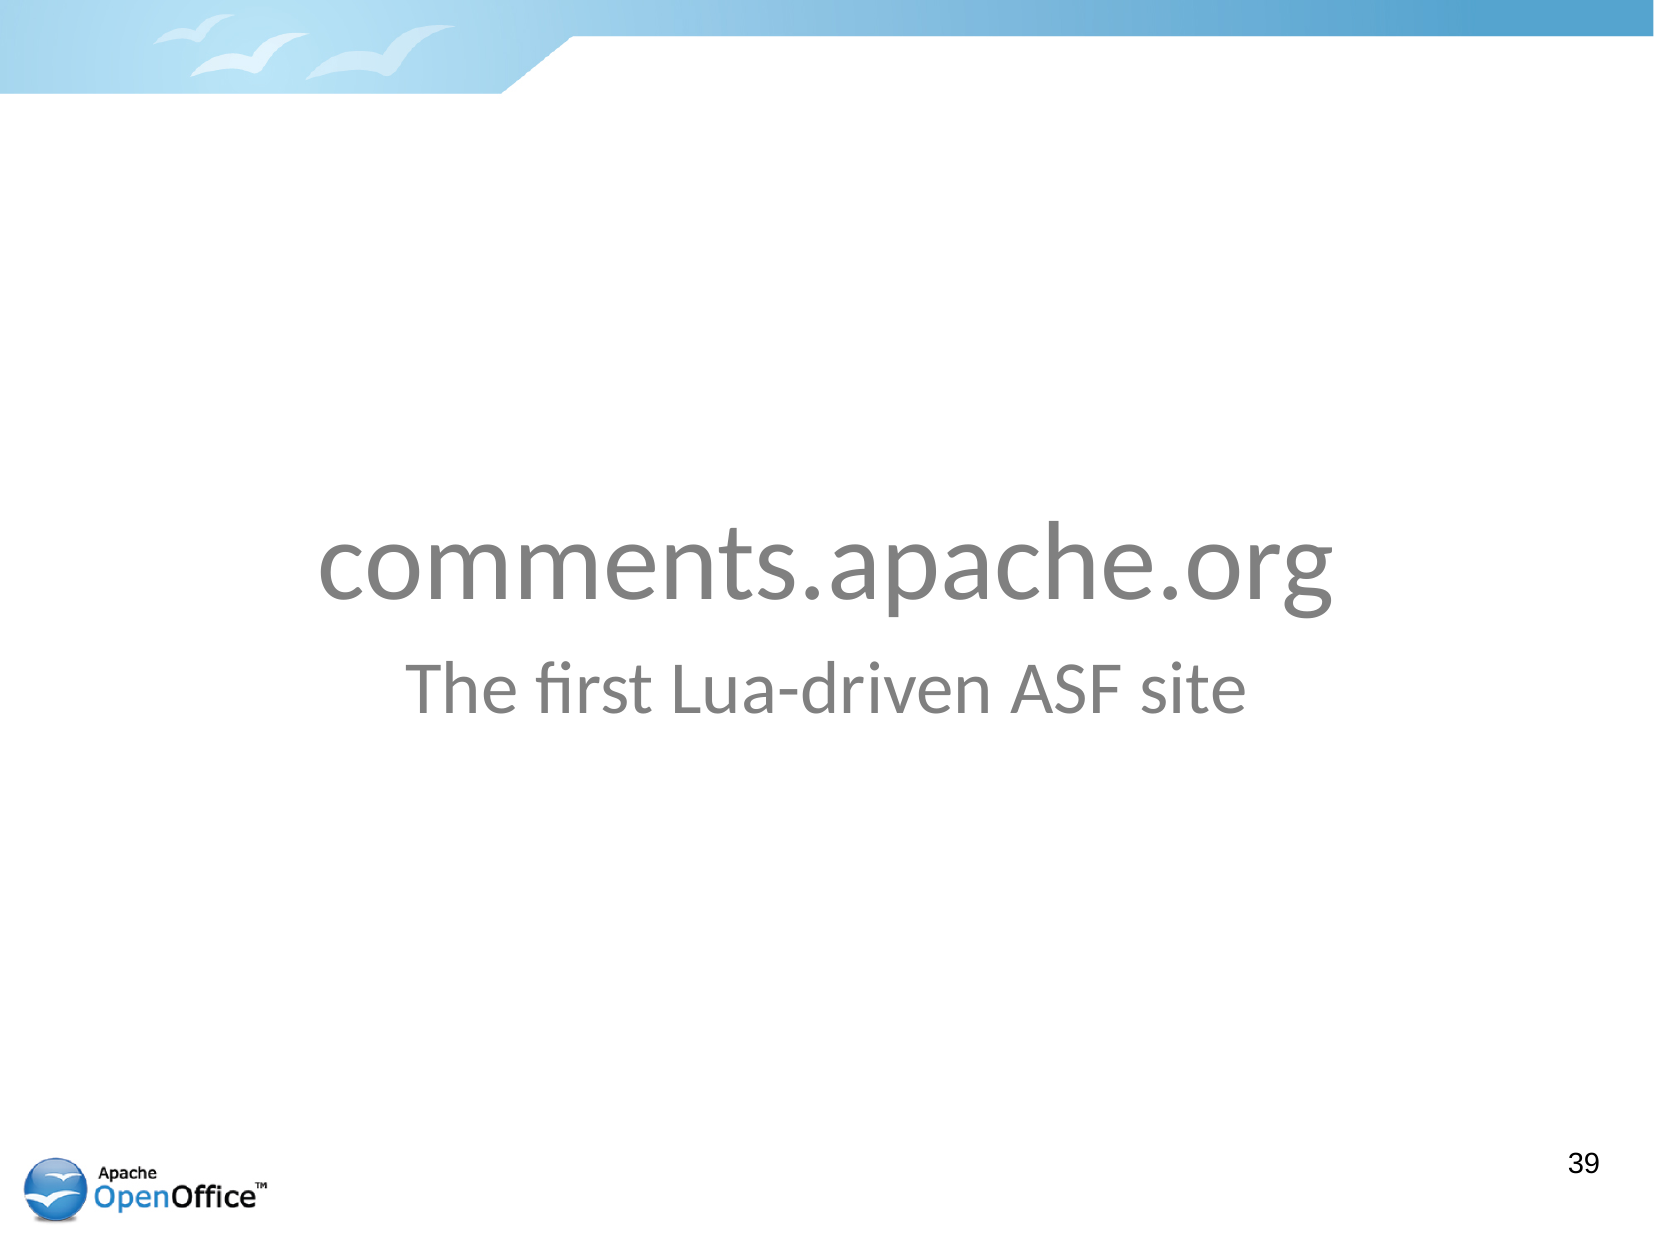

# comments.apache.org
The first Lua-driven ASF site
39